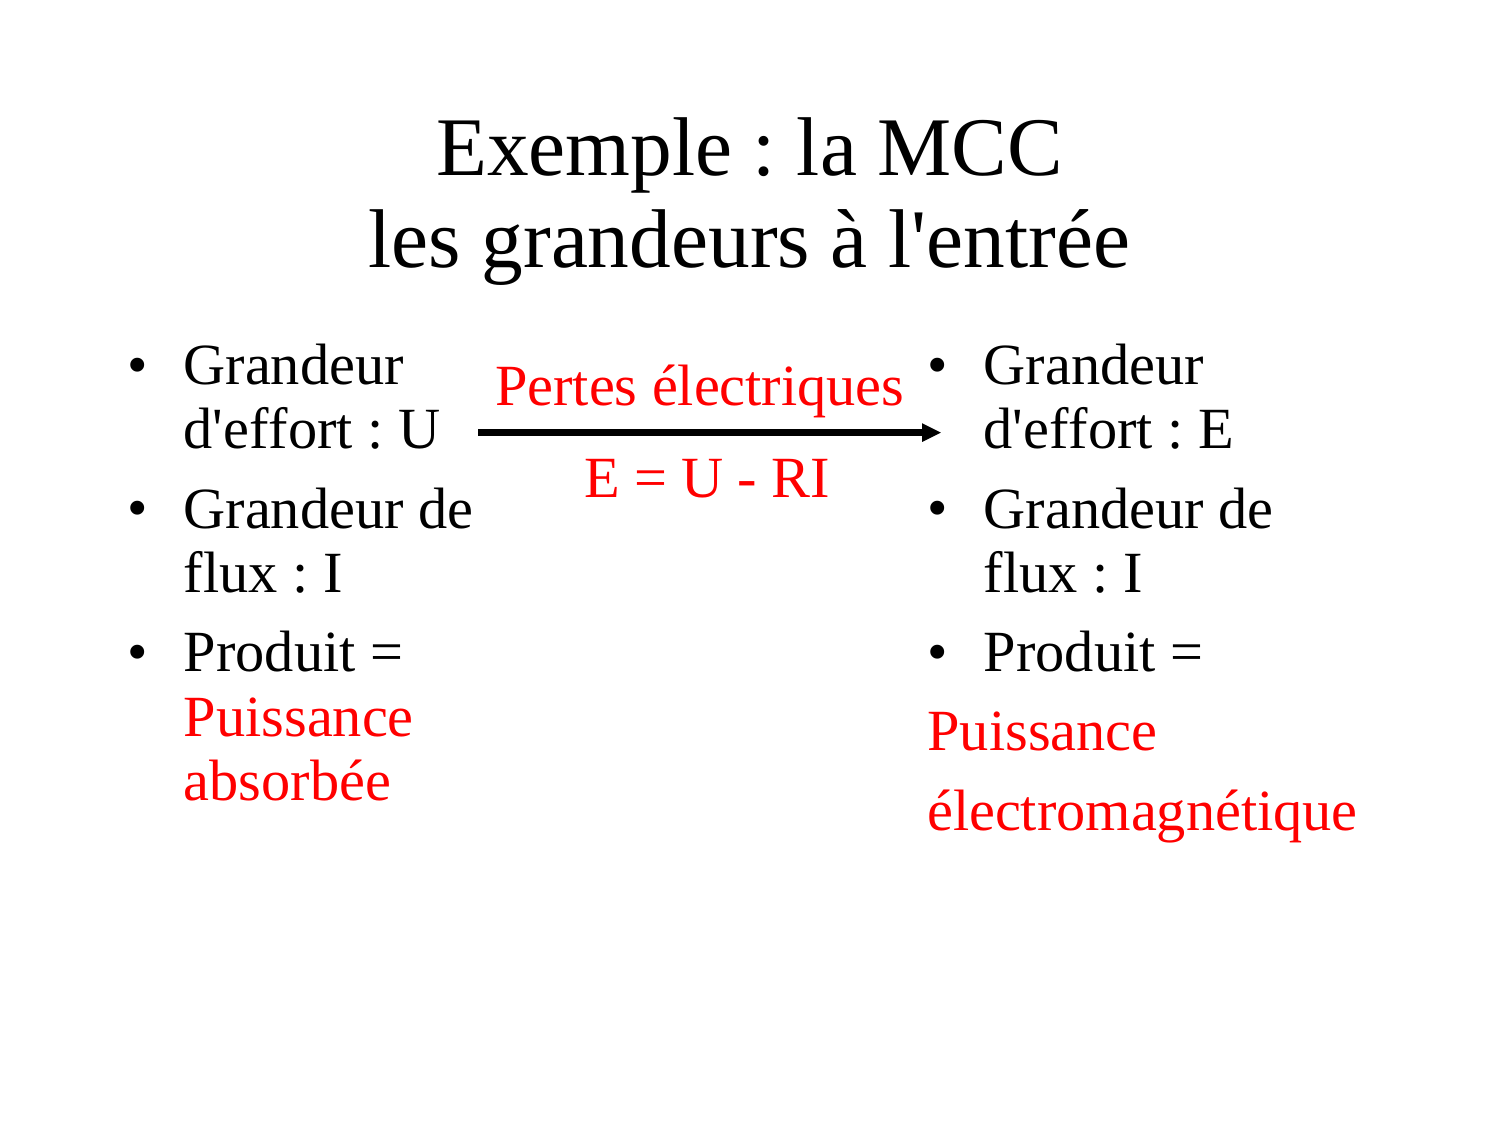

# Exemple : la MCC les grandeurs à l'entrée
Grandeur d'effort : U
Grandeur de flux : I
Produit = Puissance absorbée
Grandeur d'effort : E
Grandeur de flux : I
Produit =
Puissance
électromagnétique
Pertes électriques
 E = U - RI